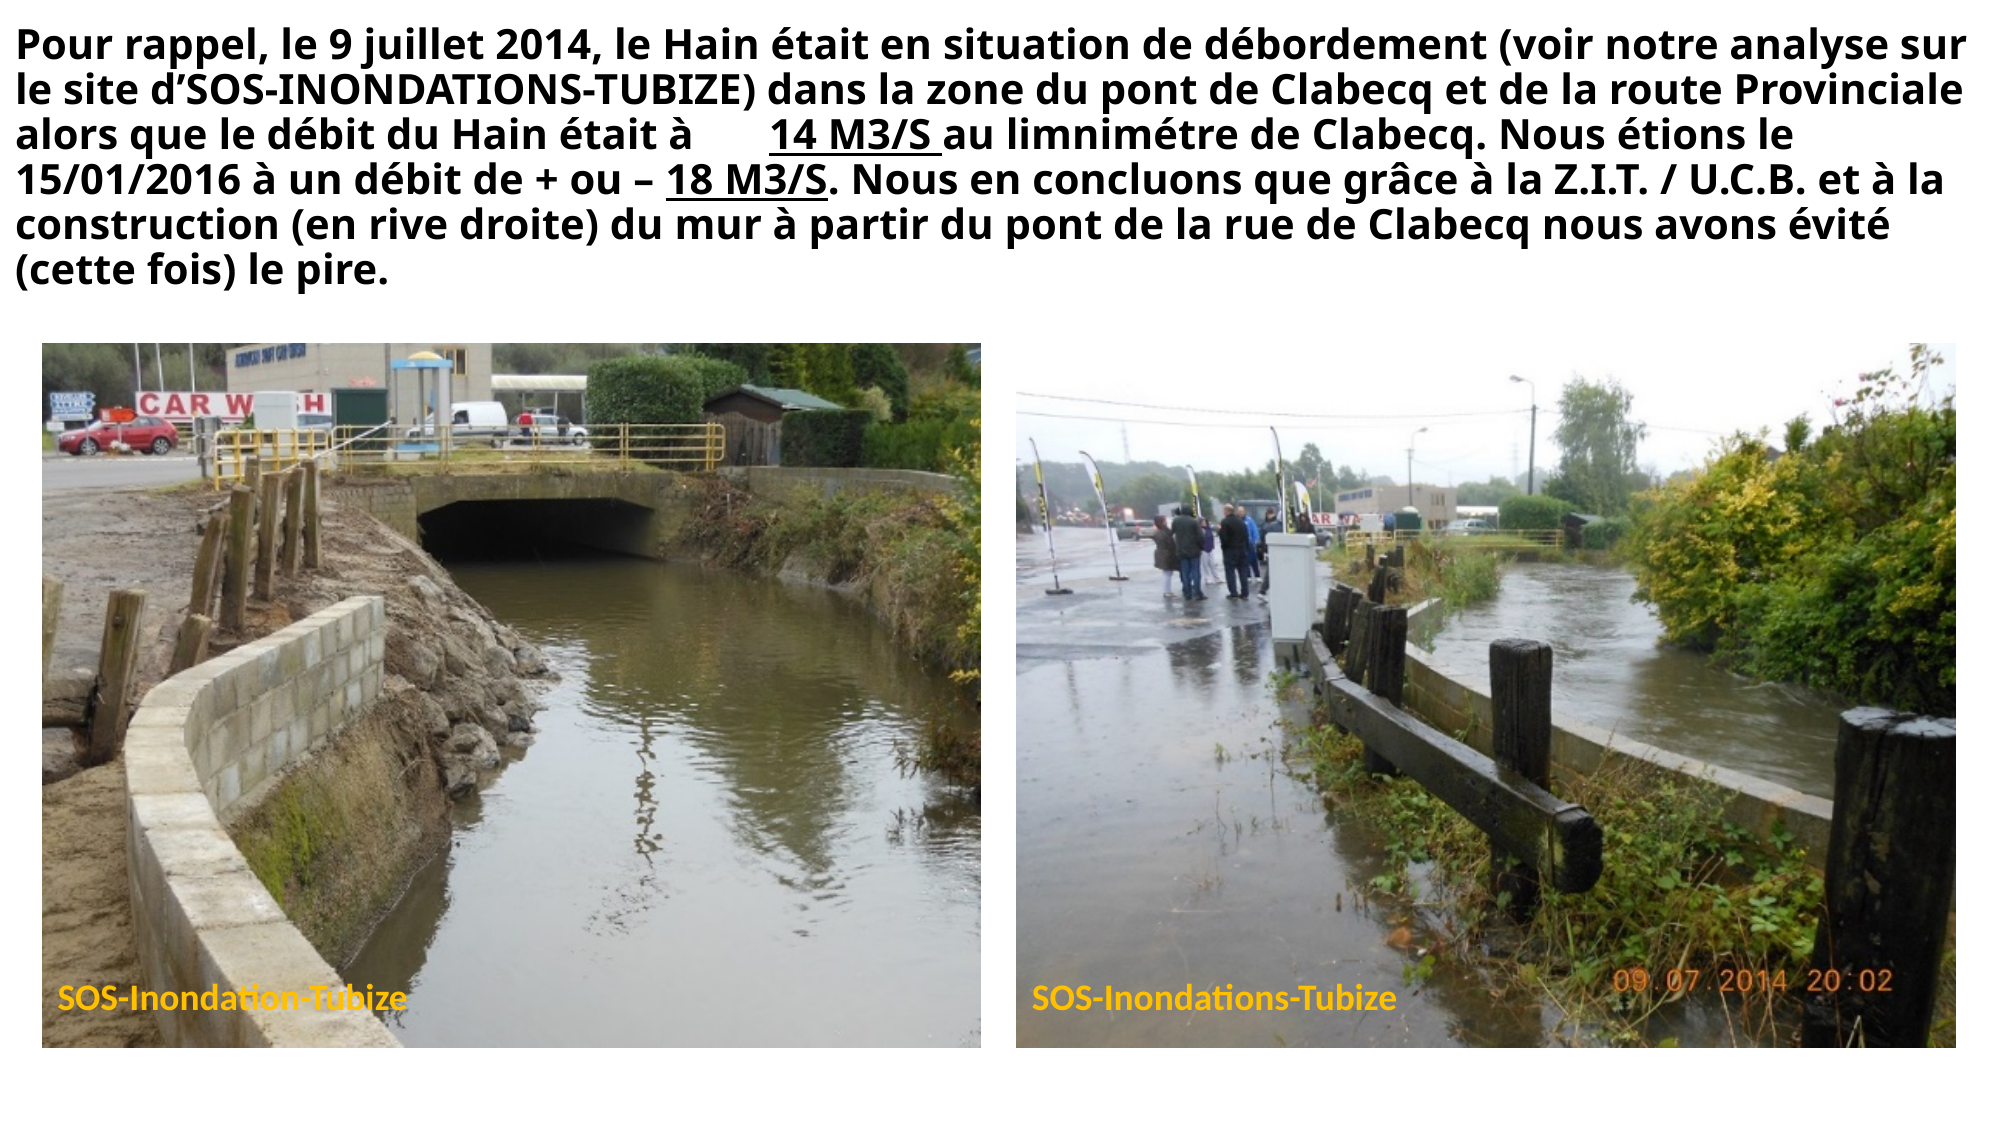

# Pour rappel, le 9 juillet 2014, le Hain était en situation de débordement (voir notre analyse sur le site d’SOS-INONDATIONS-TUBIZE) dans la zone du pont de Clabecq et de la route Provinciale alors que le débit du Hain était à 14 M3/S au limnimétre de Clabecq. Nous étions le 15/01/2016 à un débit de + ou – 18 M3/S. Nous en concluons que grâce à la Z.I.T. / U.C.B. et à la construction (en rive droite) du mur à partir du pont de la rue de Clabecq nous avons évité (cette fois) le pire.
SOS-Inondation-Tubize
SOS-Inondations-Tubize